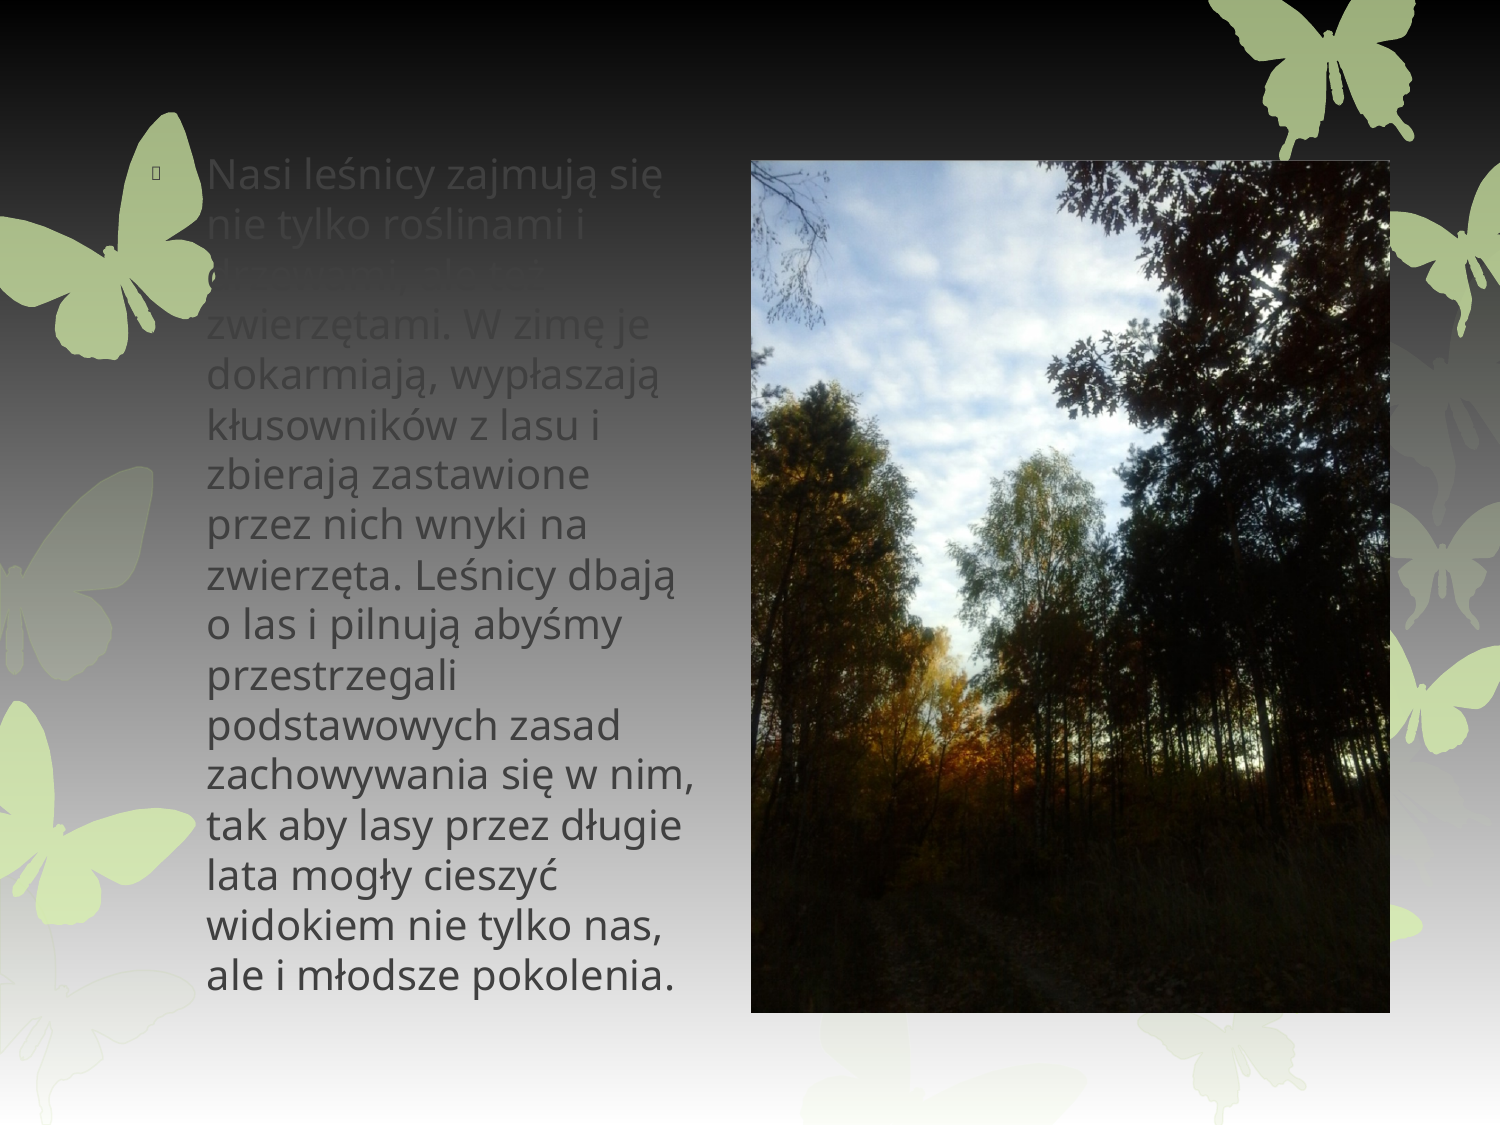

# Nasi leśnicy zajmują się nie tylko roślinami i drzewami, ale też zwierzętami. W zimę je dokarmiają, wypłaszają kłusowników z lasu i zbierają zastawione przez nich wnyki na zwierzęta. Leśnicy dbają o las i pilnują abyśmy przestrzegali podstawowych zasad zachowywania się w nim, tak aby lasy przez długie lata mogły cieszyć widokiem nie tylko nas, ale i młodsze pokolenia.